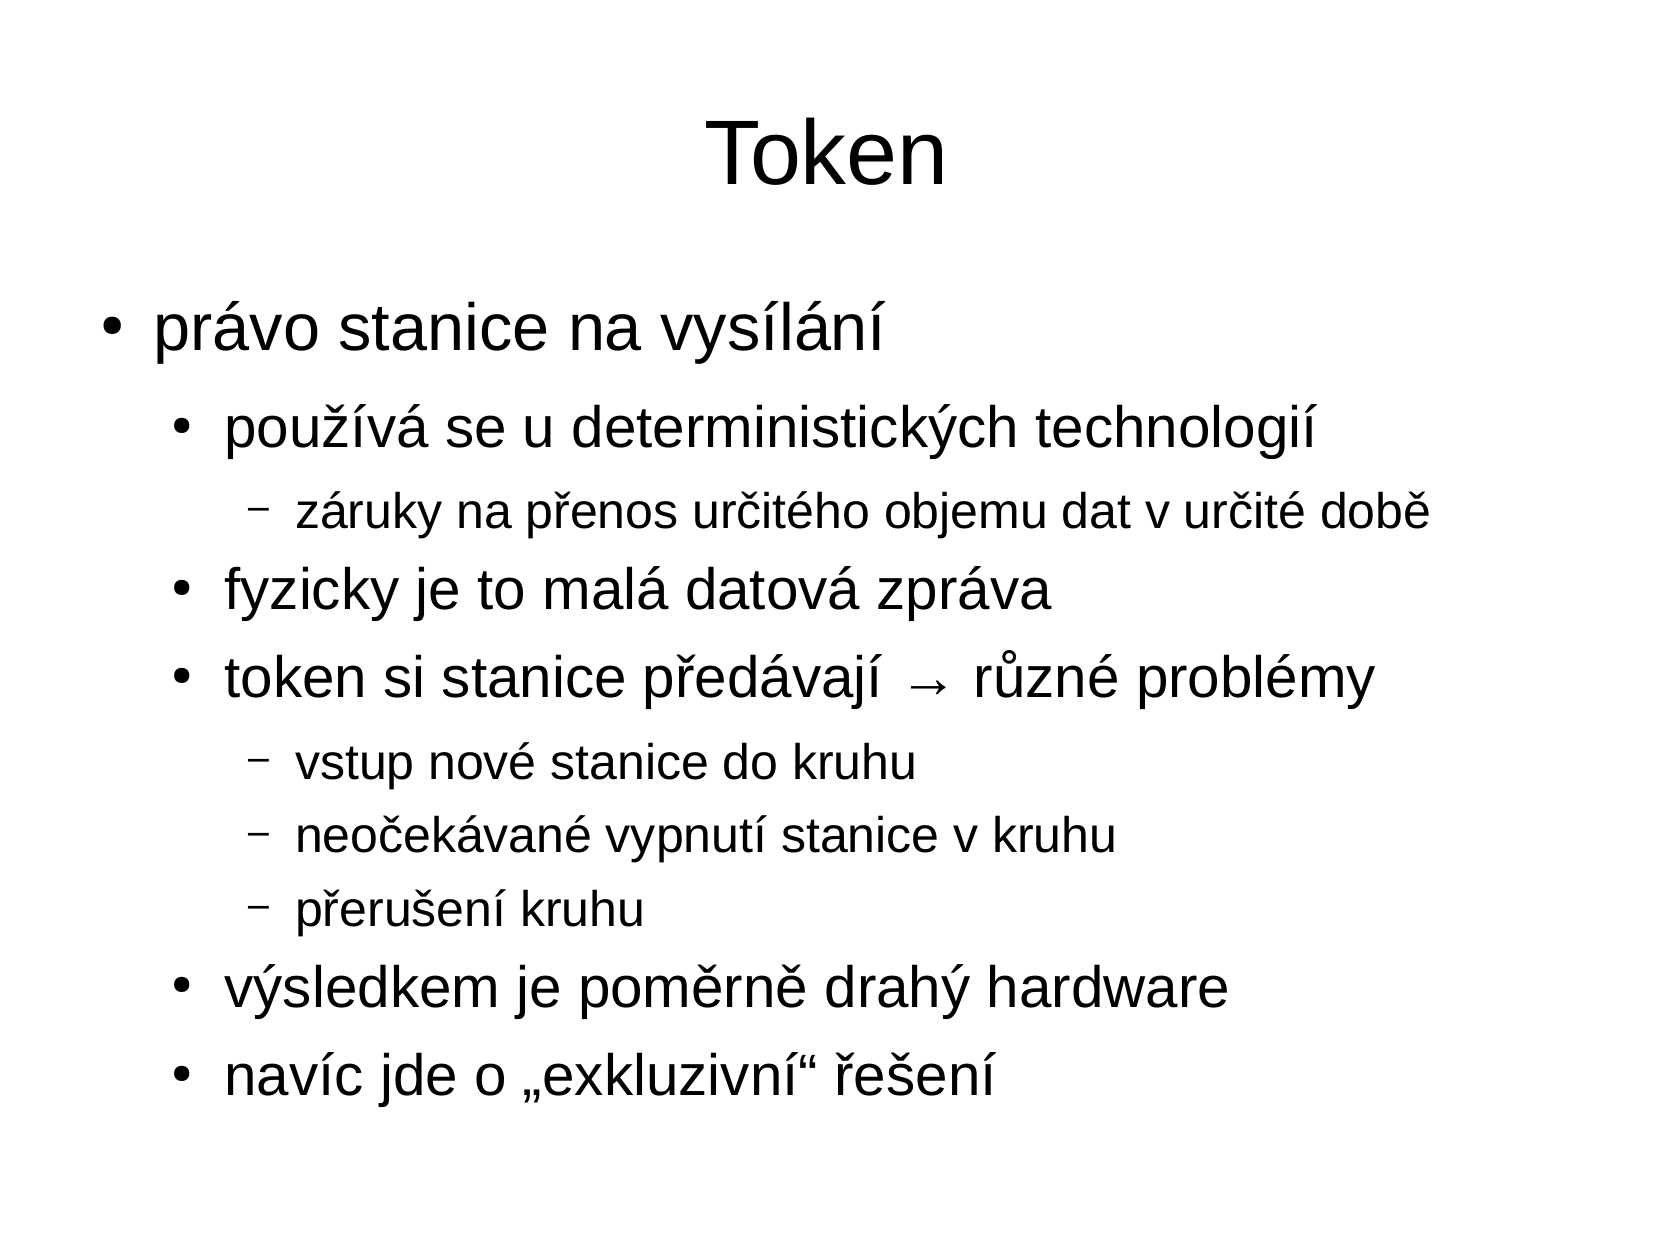

# Token
právo stanice na vysílání
používá se u deterministických technologií
záruky na přenos určitého objemu dat v určité době
fyzicky je to malá datová zpráva
token si stanice předávají → různé problémy
vstup nové stanice do kruhu
neočekávané vypnutí stanice v kruhu
přerušení kruhu
výsledkem je poměrně drahý hardware
navíc jde o „exkluzivní“ řešení